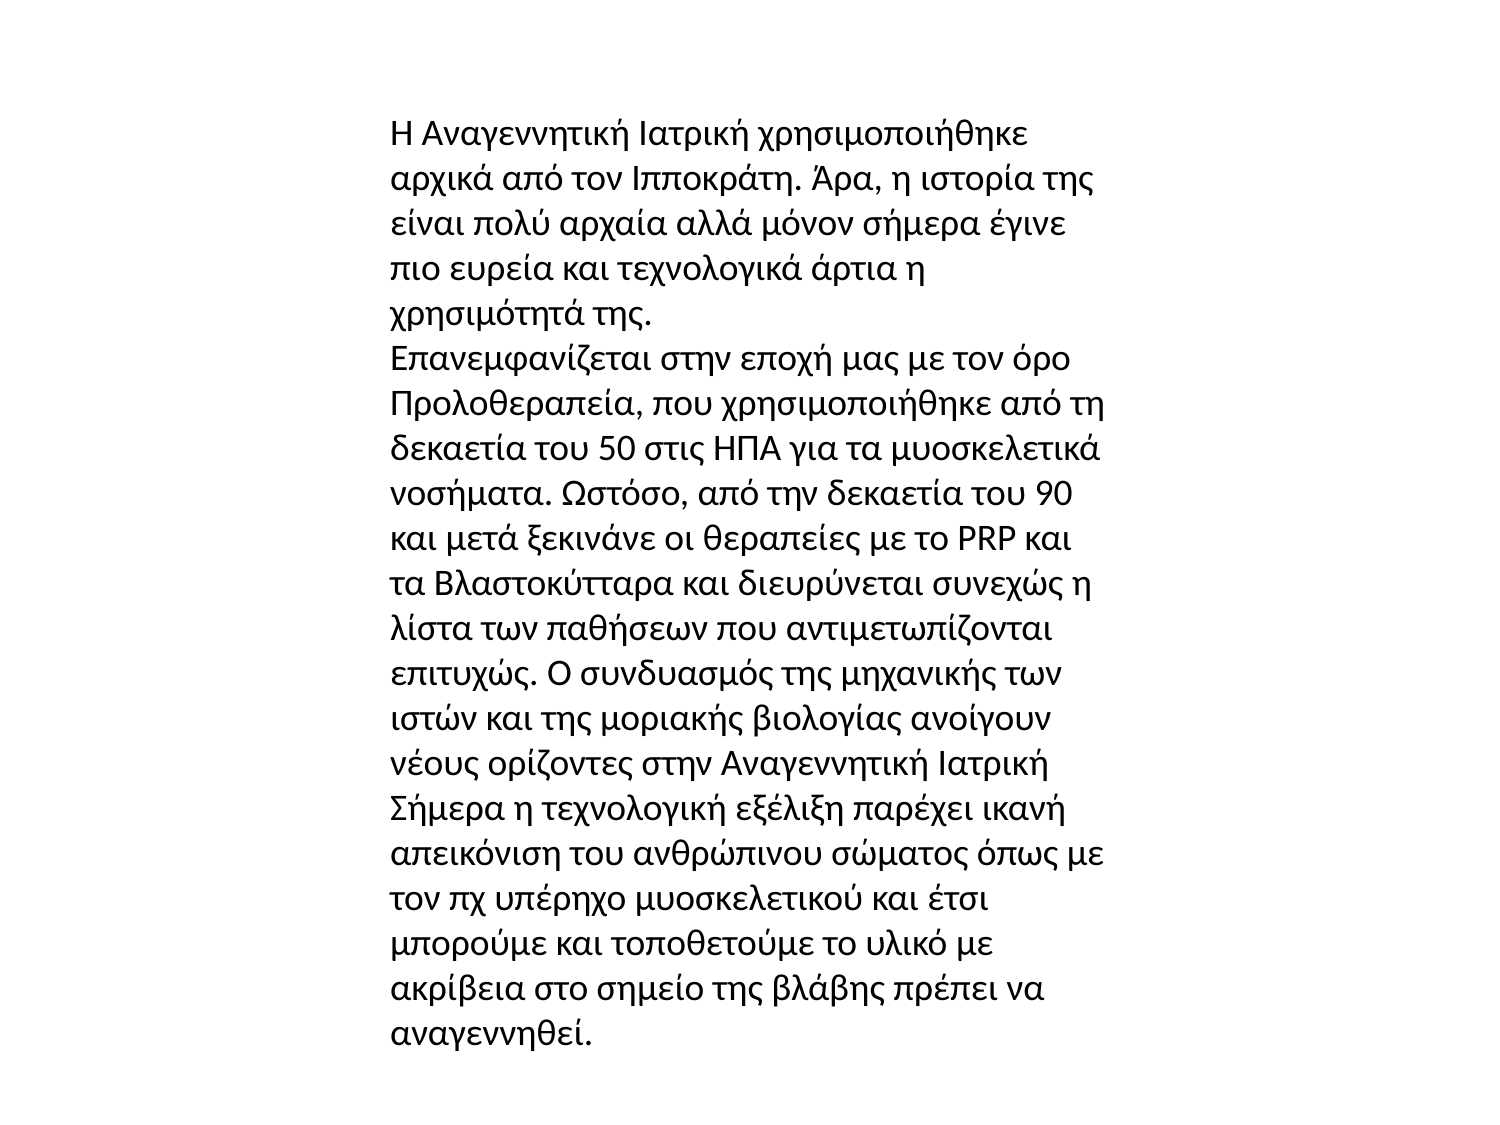

Η Αναγεννητική Ιατρική χρησιμοποιήθηκε αρχικά από τον Ιπποκράτη. Άρα, η ιστορία της είναι πολύ αρχαία αλλά μόνον σήμερα έγινε πιο ευρεία και τεχνολογικά άρτια η χρησιμότητά της.
Επανεμφανίζεται στην εποχή μας με τον όρο Προλοθεραπεία, που χρησιμοποιήθηκε από τη δεκαετία του 50 στις ΗΠΑ για τα μυοσκελετικά νοσήματα. Ωστόσο, από την δεκαετία του 90 και μετά ξεκινάνε οι θεραπείες με το PRP και τα Βλαστοκύτταρα και διευρύνεται συνεχώς η λίστα των παθήσεων που αντιμετωπίζονται επιτυχώς. Ο συνδυασμός της μηχανικής των ιστών και της μοριακής βιολογίας ανοίγουν νέους ορίζοντες στην Αναγεννητική Ιατρική Σήμερα η τεχνολογική εξέλιξη παρέχει ικανή απεικόνιση του ανθρώπινου σώματος όπως με τον πχ υπέρηχο μυοσκελετικού και έτσι μπορούμε και τοποθετούμε το υλικό με ακρίβεια στο σημείο της βλάβης πρέπει να αναγεννηθεί.